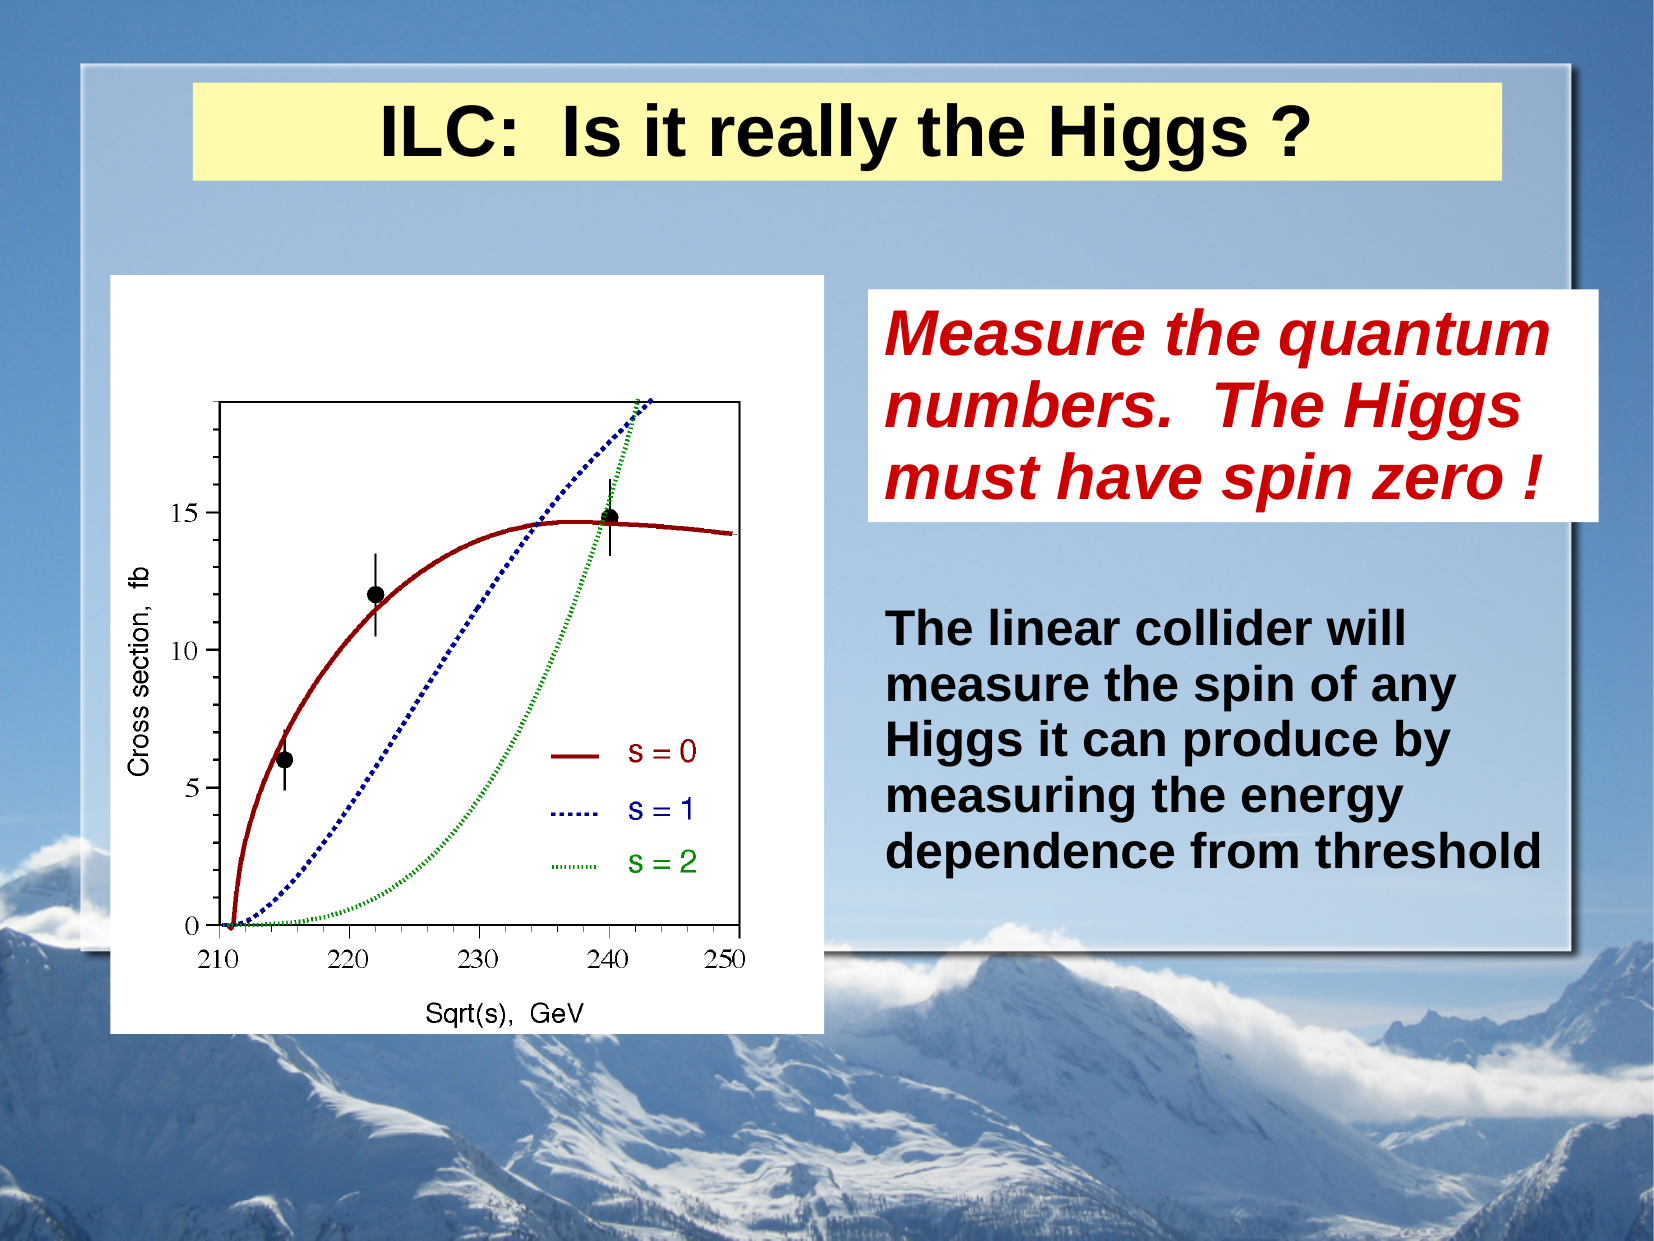

ILC: Is it really the Higgs ?
Measure the quantum numbers. The Higgs must have spin zero !
The linear collider will measure the spin of any Higgs it can produce by measuring the energy dependence from threshold